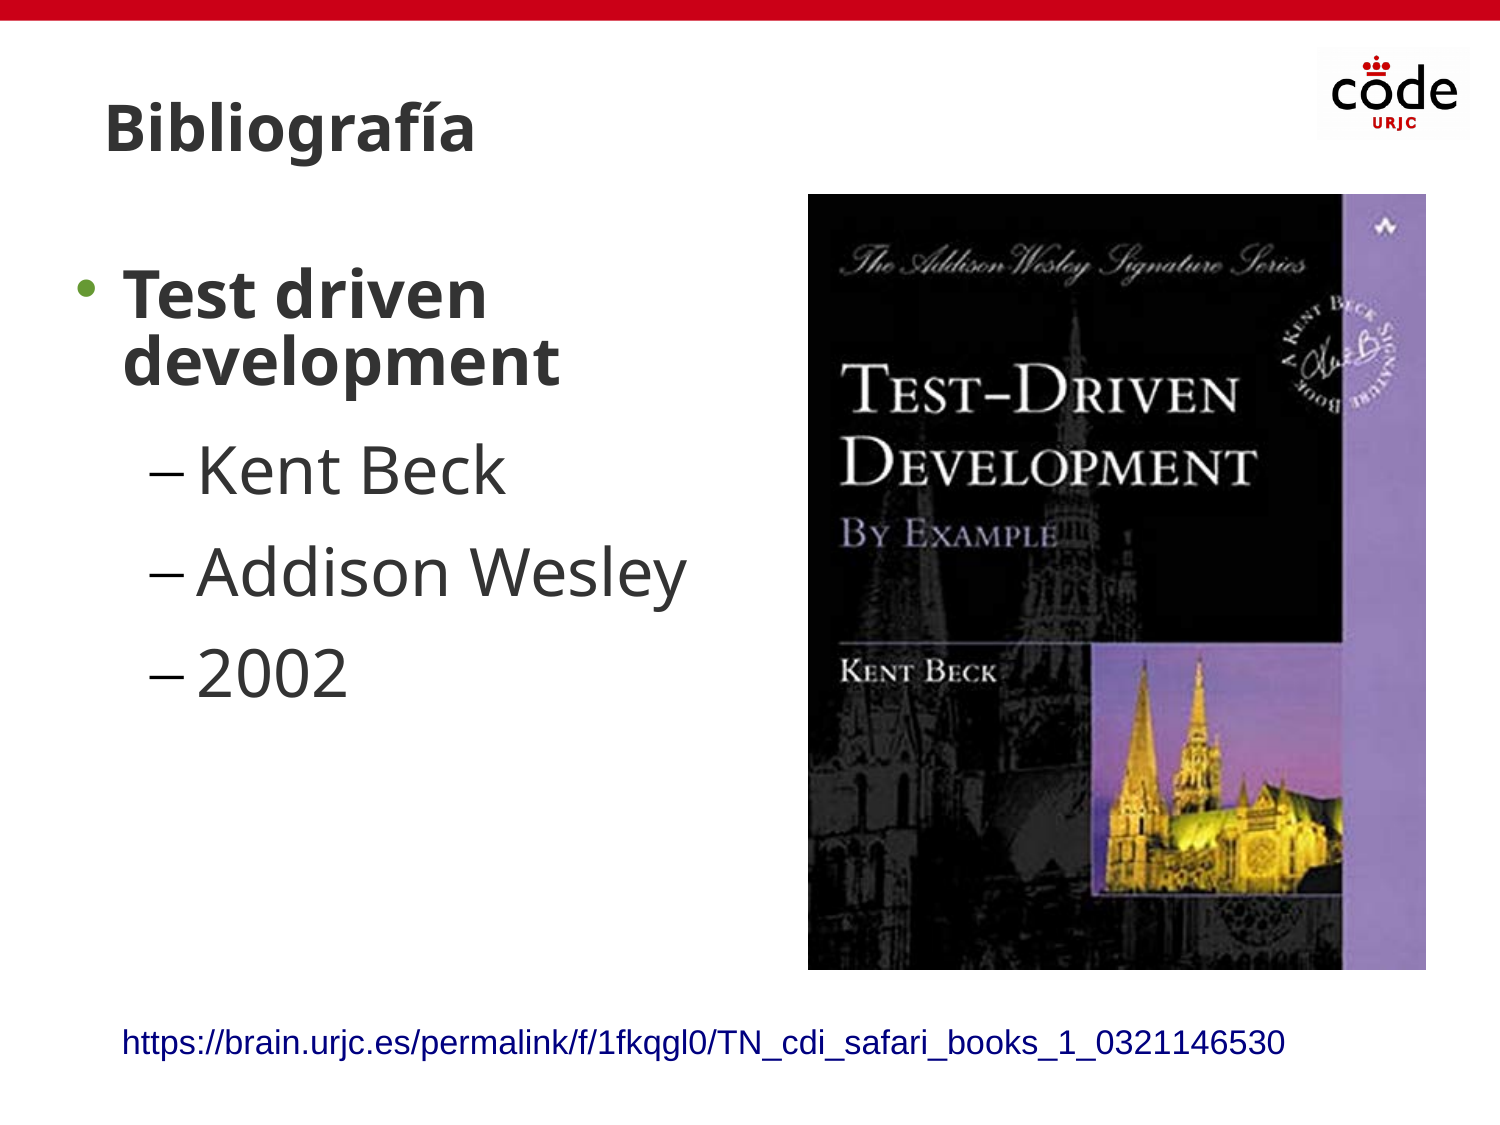

# Bibliografía
Test driven development
Kent Beck
Addison Wesley
2002
https://brain.urjc.es/permalink/f/1fkqgl0/TN_cdi_safari_books_1_0321146530